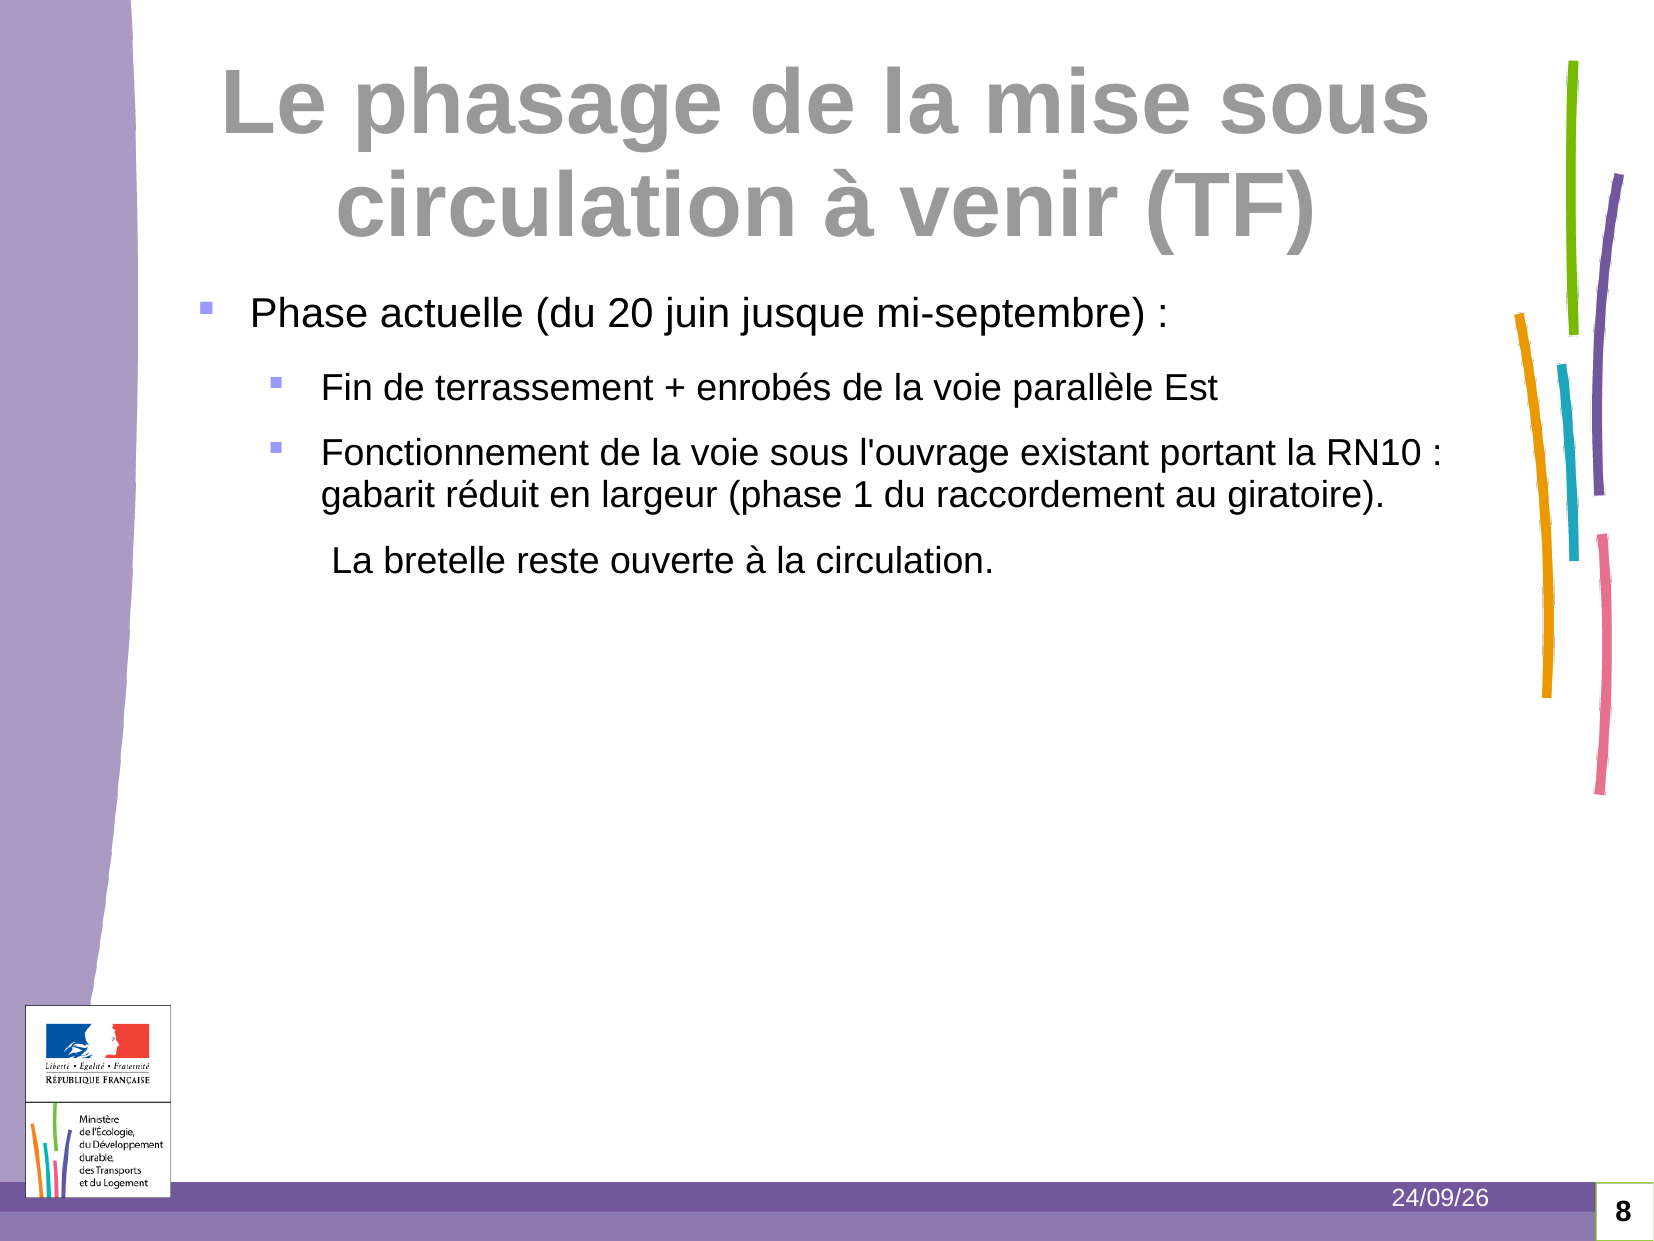

# Le phasage de la mise sous circulation à venir (TF)
Phase actuelle (du 20 juin jusque mi-septembre) :
Fin de terrassement + enrobés de la voie parallèle Est
Fonctionnement de la voie sous l'ouvrage existant portant la RN10 : gabarit réduit en largeur (phase 1 du raccordement au giratoire).
 La bretelle reste ouverte à la circulation.
8